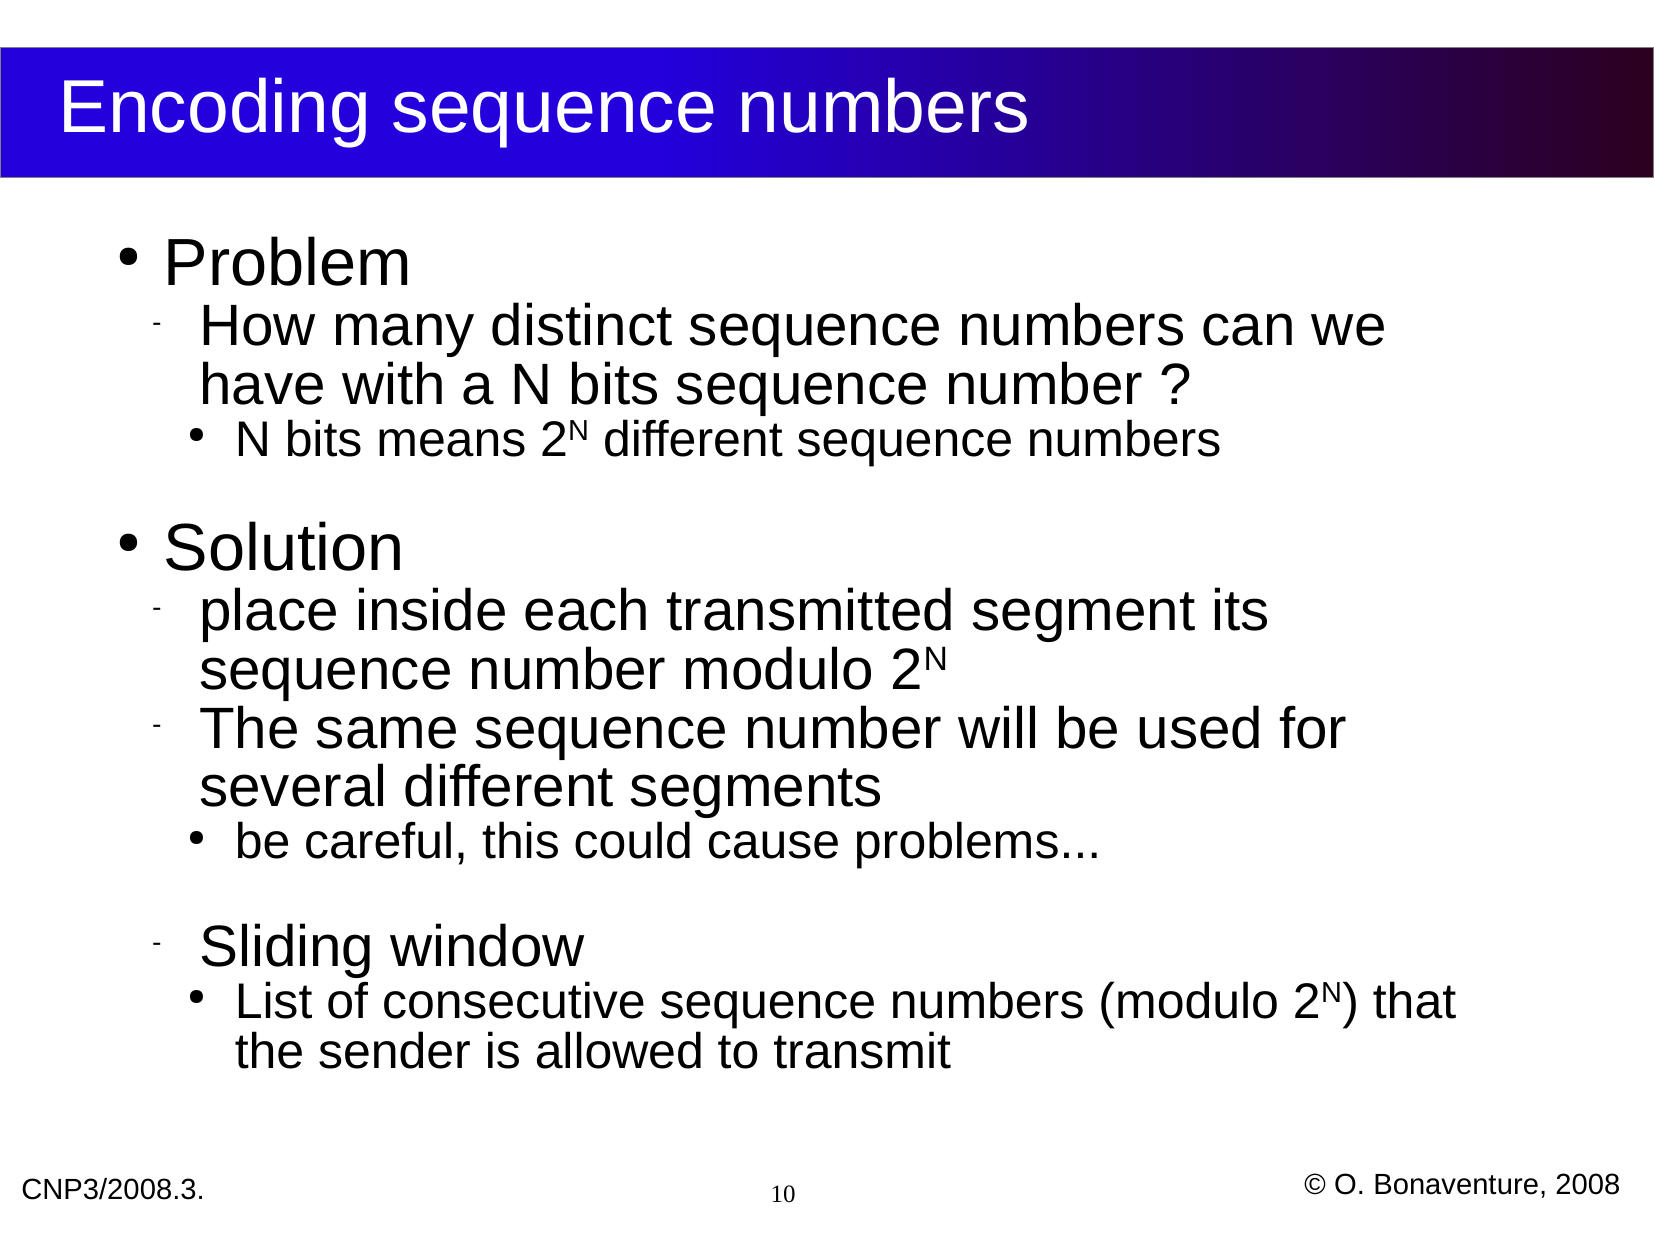

# Encoding sequence numbers
Problem
How many distinct sequence numbers can we have with a N bits sequence number ?
N bits means 2N different sequence numbers
Solution
place inside each transmitted segment its sequence number modulo 2N
The same sequence number will be used for several different segments
be careful, this could cause problems...
Sliding window
List of consecutive sequence numbers (modulo 2N) that the sender is allowed to transmit
© O. Bonaventure, 2008
CNP3/2008.3.